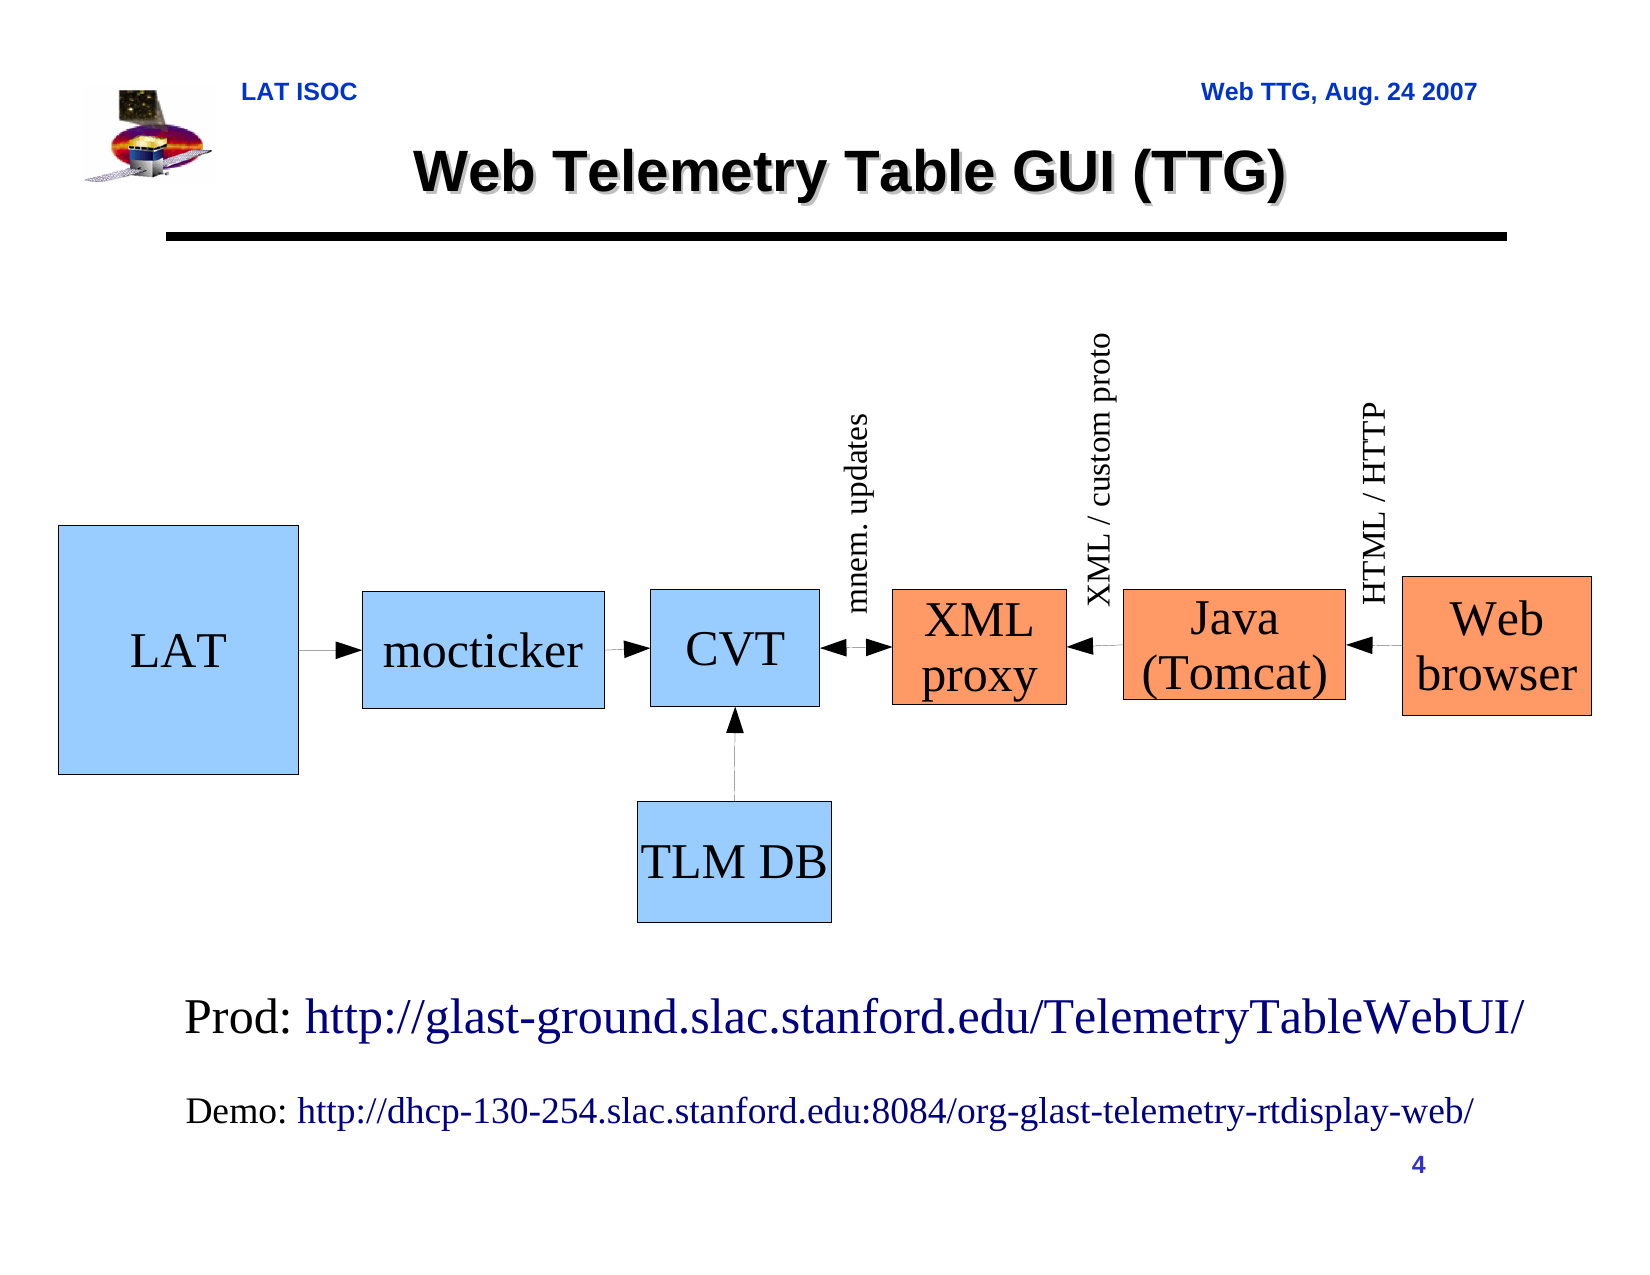

# Web Telemetry Table GUI (TTG)
XML / custom proto
HTML / HTTP
mnem. updates
LAT
Web
browser
XML
proxy
CVT
Java
(Tomcat)
mocticker
TLM DB
Prod: http://glast-ground.slac.stanford.edu/TelemetryTableWebUI/
Demo: http://dhcp-130-254.slac.stanford.edu:8084/org-glast-telemetry-rtdisplay-web/